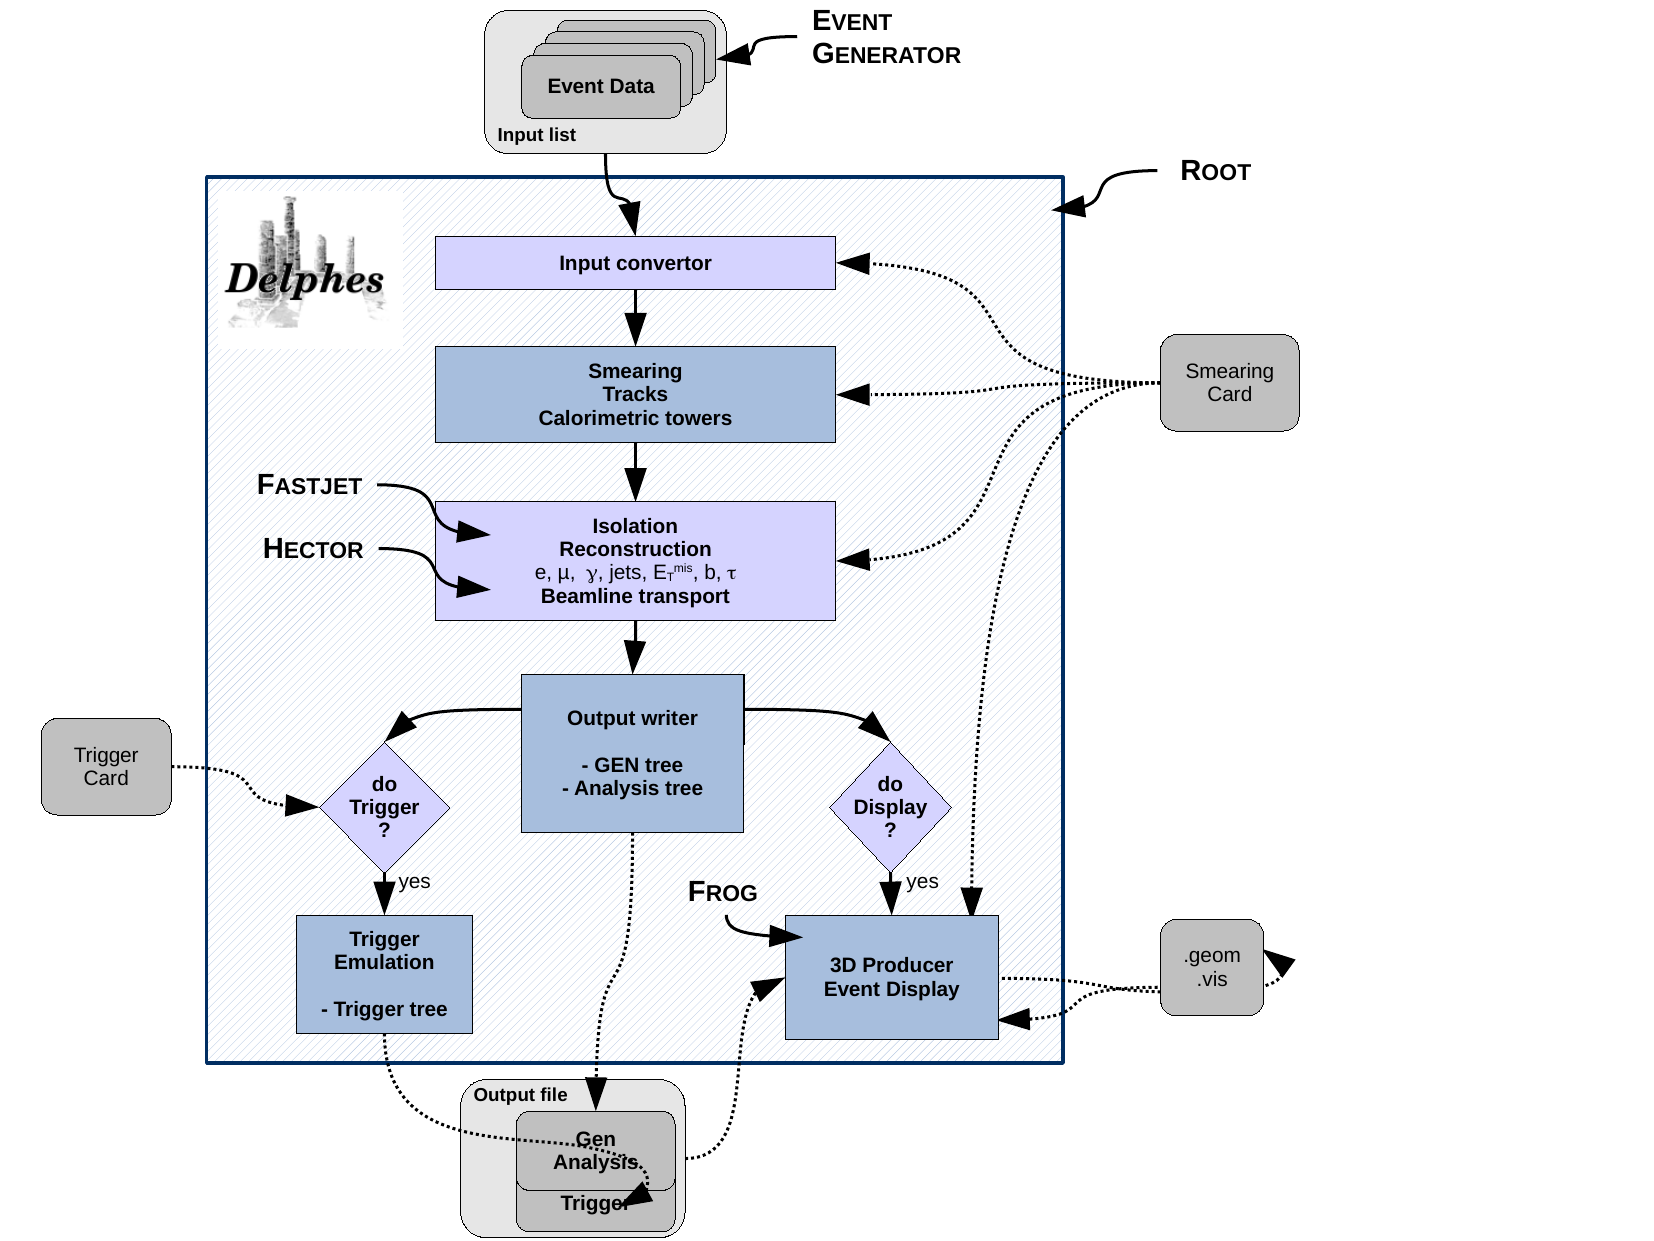

EVENT
GENERATOR
Event Data
Event Data
Event Data
Event Data
Input list
 ROOT
Input convertor
Smearing
Card
Smearing
Tracks
Calorimetric towers
 FASTJET
Isolation
Reconstruction
e, µ, g, jets, ETmis, b, t
Beamline transport
Event Data
 HECTOR
Event Data
Output writer
- GEN tree
- Analysis tree
Output writer
Trigger
Card
do
Trigger
?
do
Display
?
yes
yes
FROG
Trigger
Emulation
- Trigger tree
3D Producer
Event Display
.geom
.vis
Output file
Gen
Analysis
Trigger